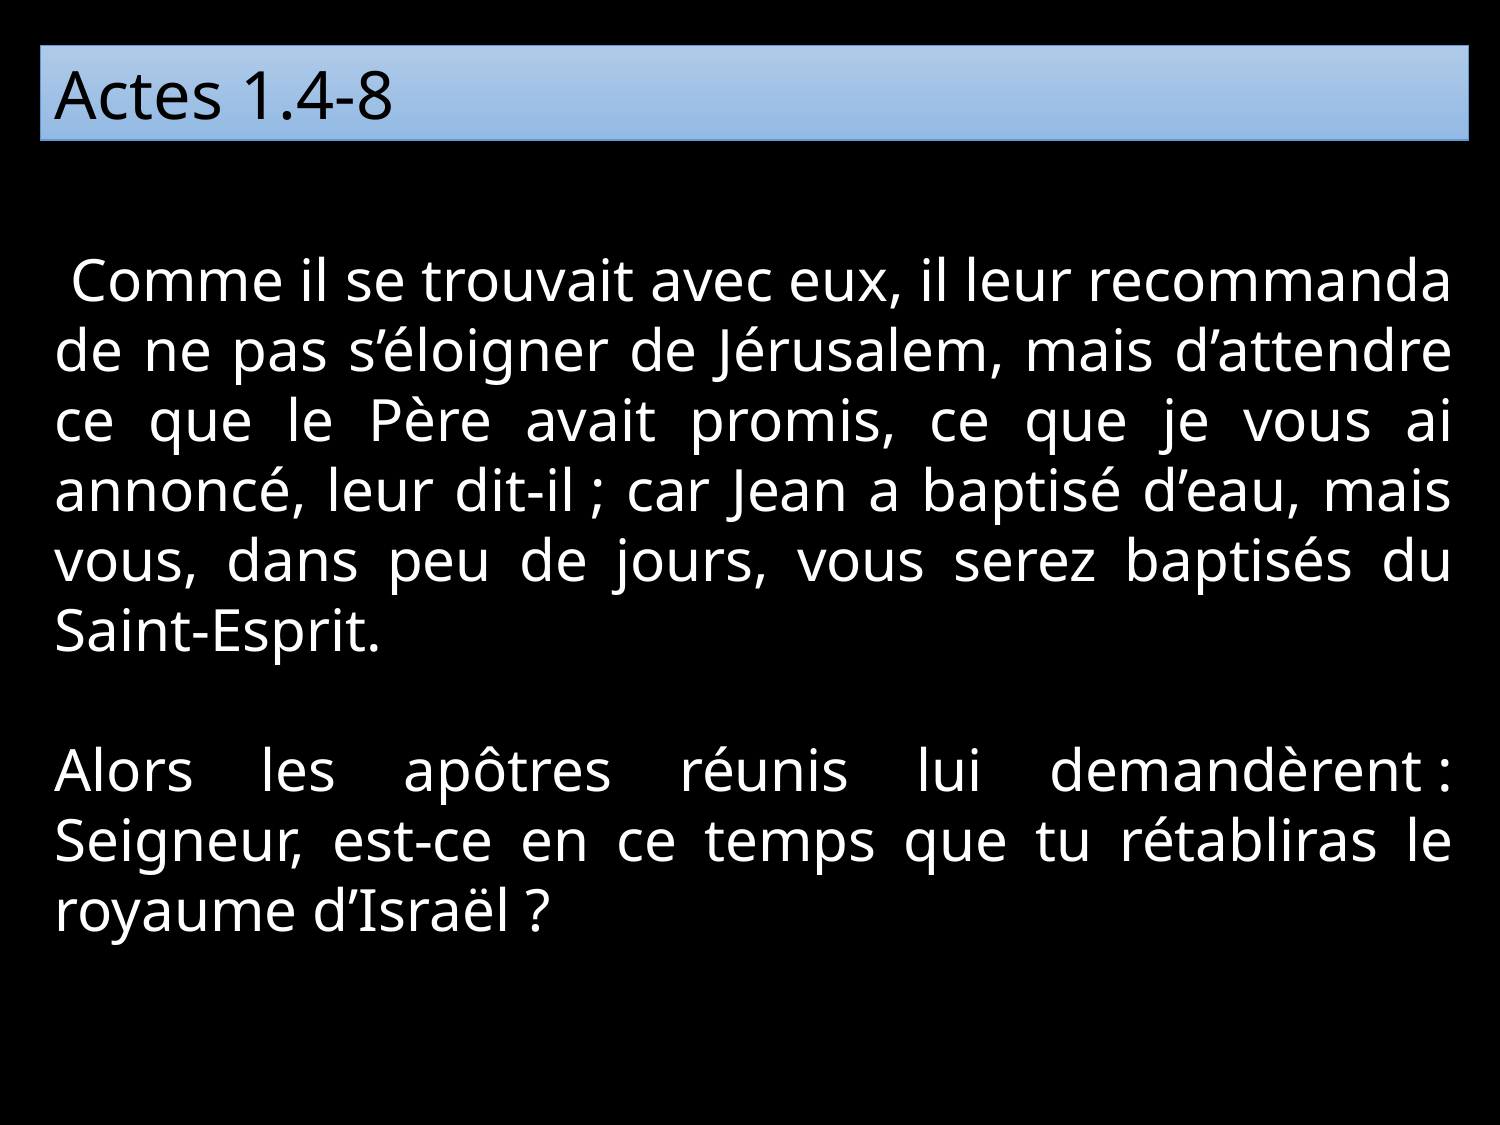

Actes 1.4-8
 Comme il se trouvait avec eux, il leur recommanda de ne pas s’éloigner de Jérusalem, mais d’attendre ce que le Père avait promis, ce que je vous ai annoncé, leur dit-il ; car Jean a baptisé d’eau, mais vous, dans peu de jours, vous serez baptisés du Saint-Esprit.
Alors les apôtres réunis lui demandèrent : Seigneur, est-ce en ce temps que tu rétabliras le royaume d’Israël ?